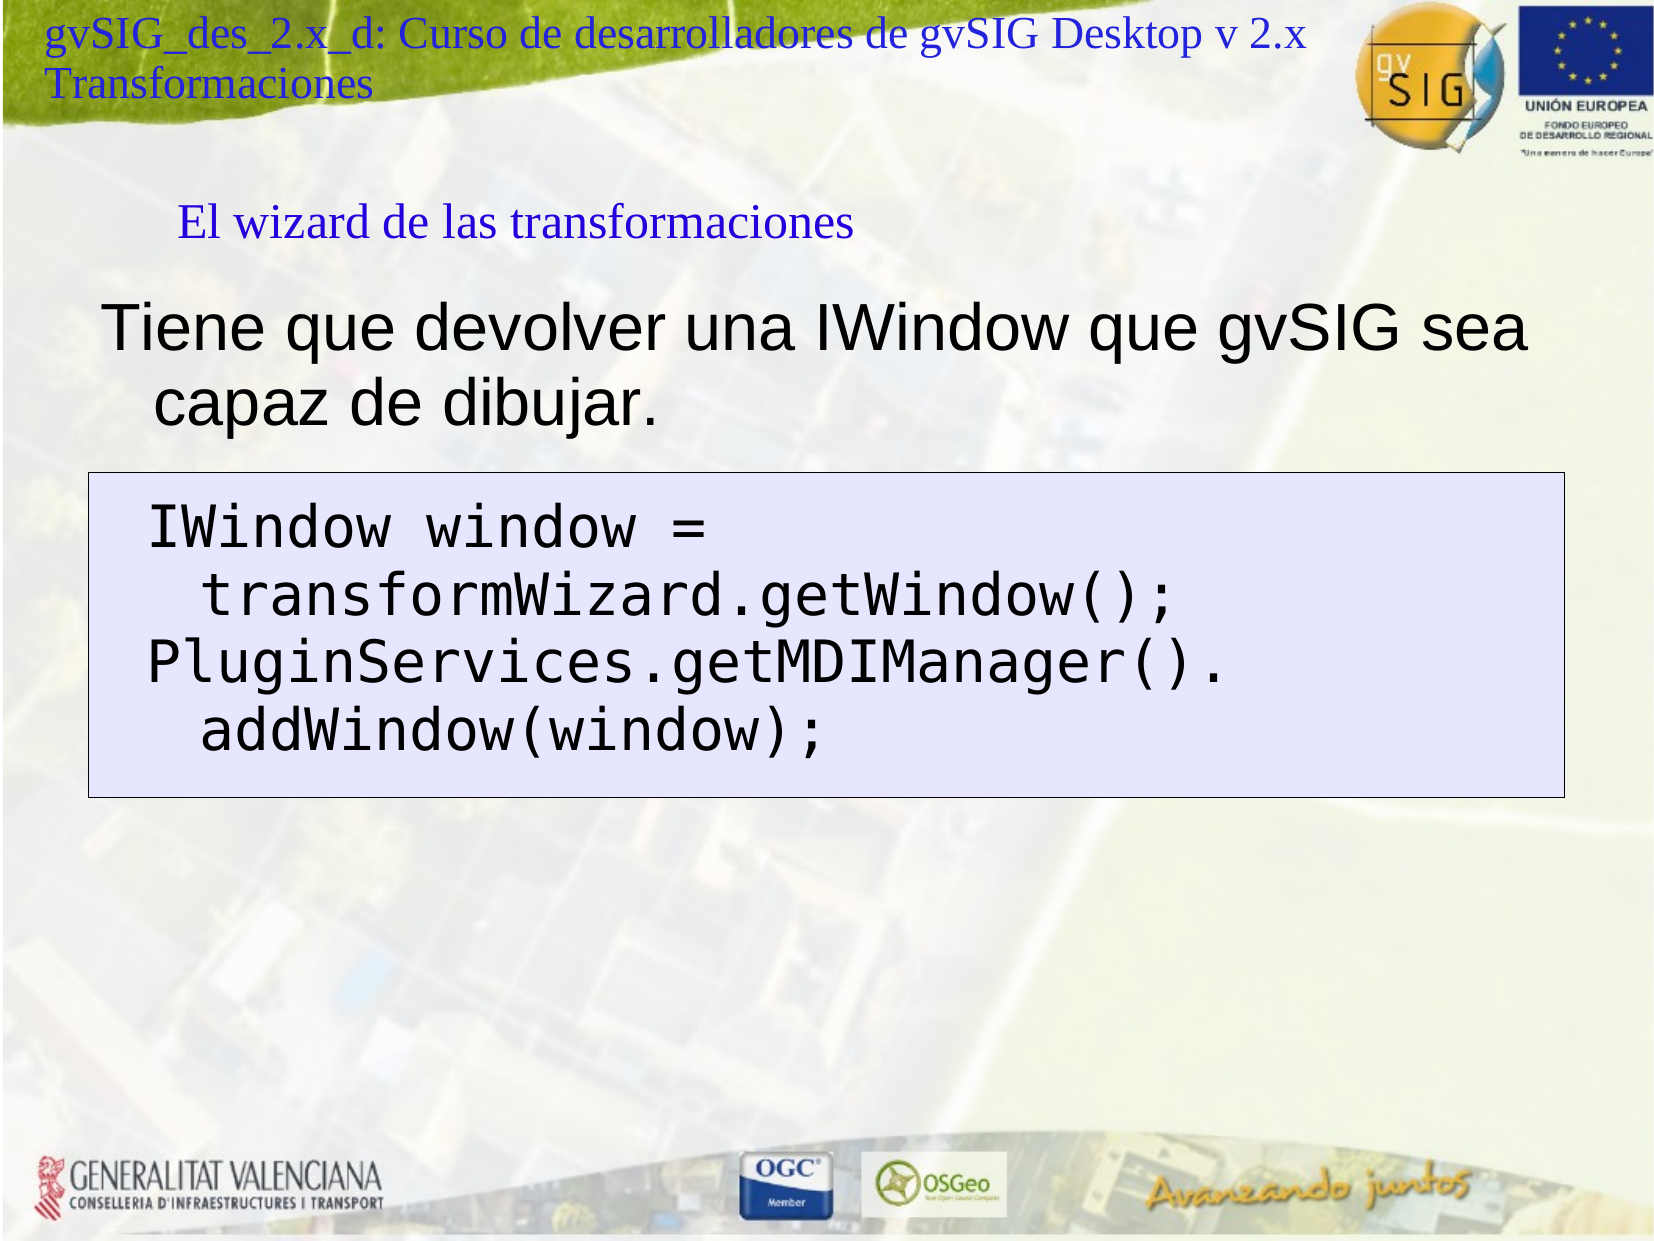

# El wizard de las transformaciones
Tiene que devolver una IWindow que gvSIG sea capaz de dibujar.
IWindow window = transformWizard.getWindow();
PluginServices.getMDIManager(). addWindow(window);